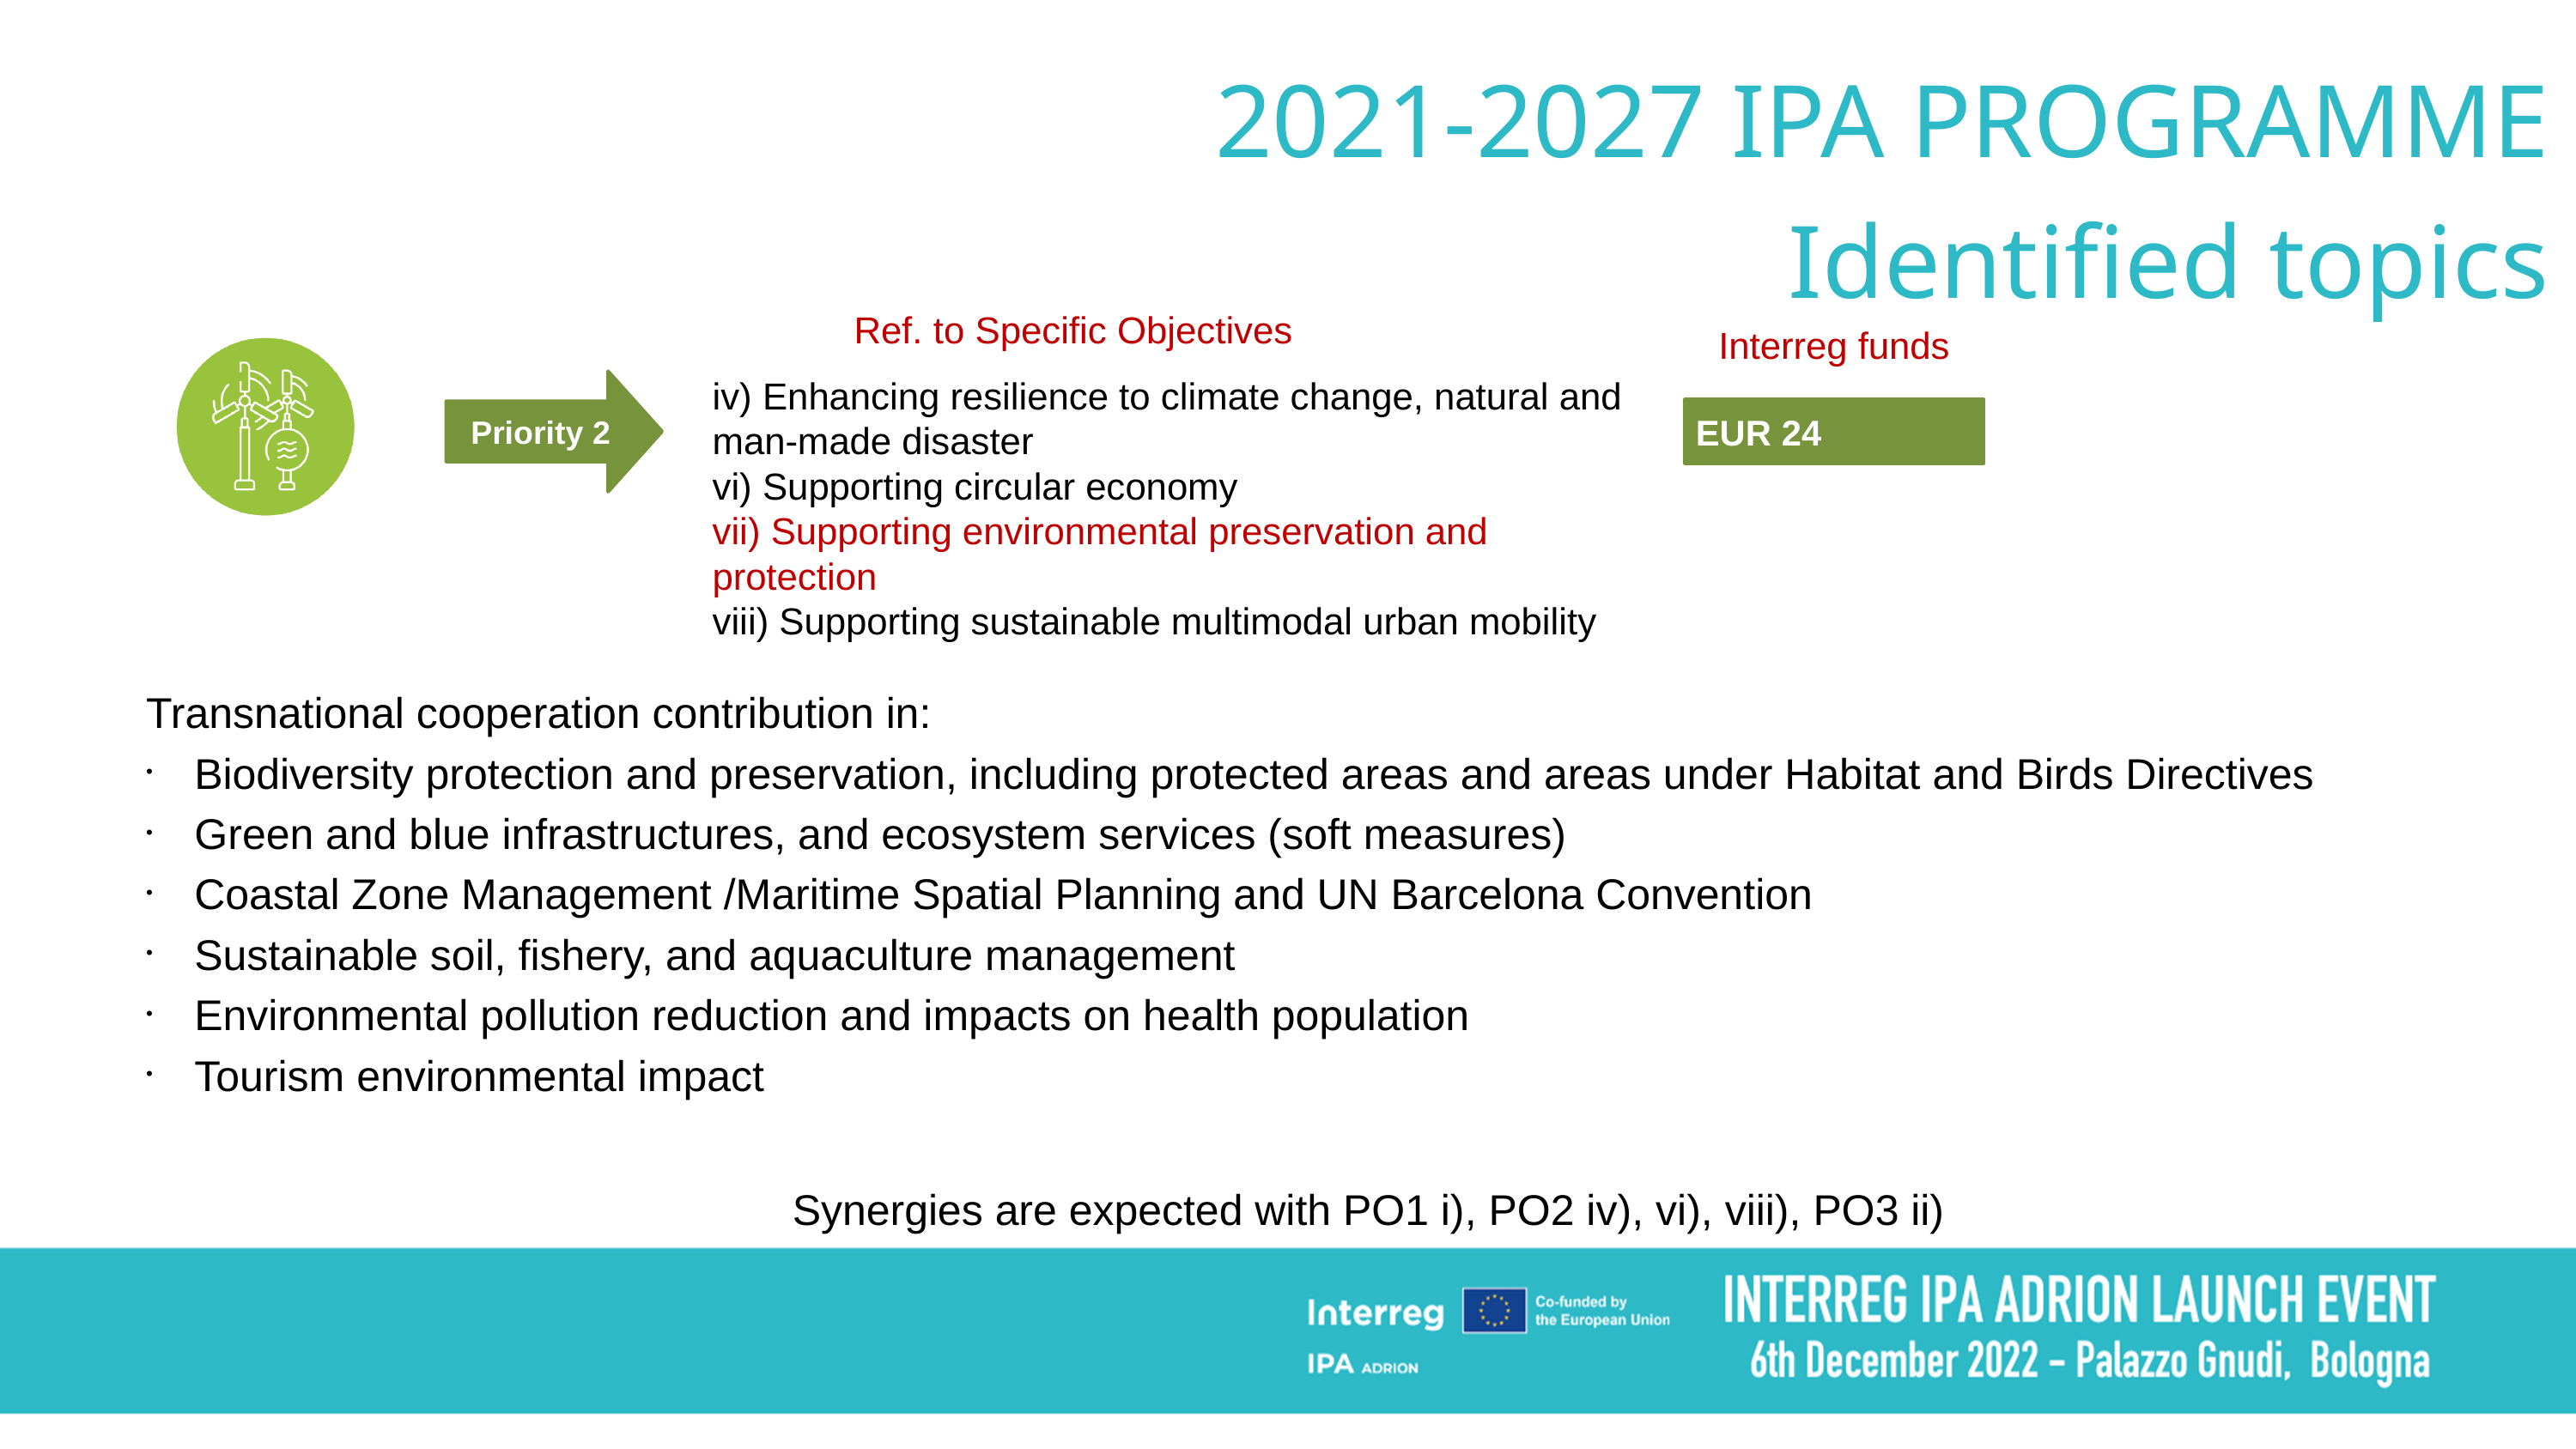

2021-2027 IPA PROGRAMME
Identified topics
Ref. to Specific Objectives
Interreg funds
iv) Enhancing resilience to climate change, natural and man-made disaster
vi) Supporting circular economy
vii) Supporting environmental preservation and protection
viii) Supporting sustainable multimodal urban mobility
Priority 2
EUR 24
Transnational cooperation contribution in:
Biodiversity protection and preservation, including protected areas and areas under Habitat and Birds Directives
Green and blue infrastructures, and ecosystem services (soft measures)
Coastal Zone Management /Maritime Spatial Planning and UN Barcelona Convention
Sustainable soil, fishery, and aquaculture management
Environmental pollution reduction and impacts on health population
Tourism environmental impact
Synergies are expected with PO1 i), PO2 iv), vi), viii), PO3 ii)